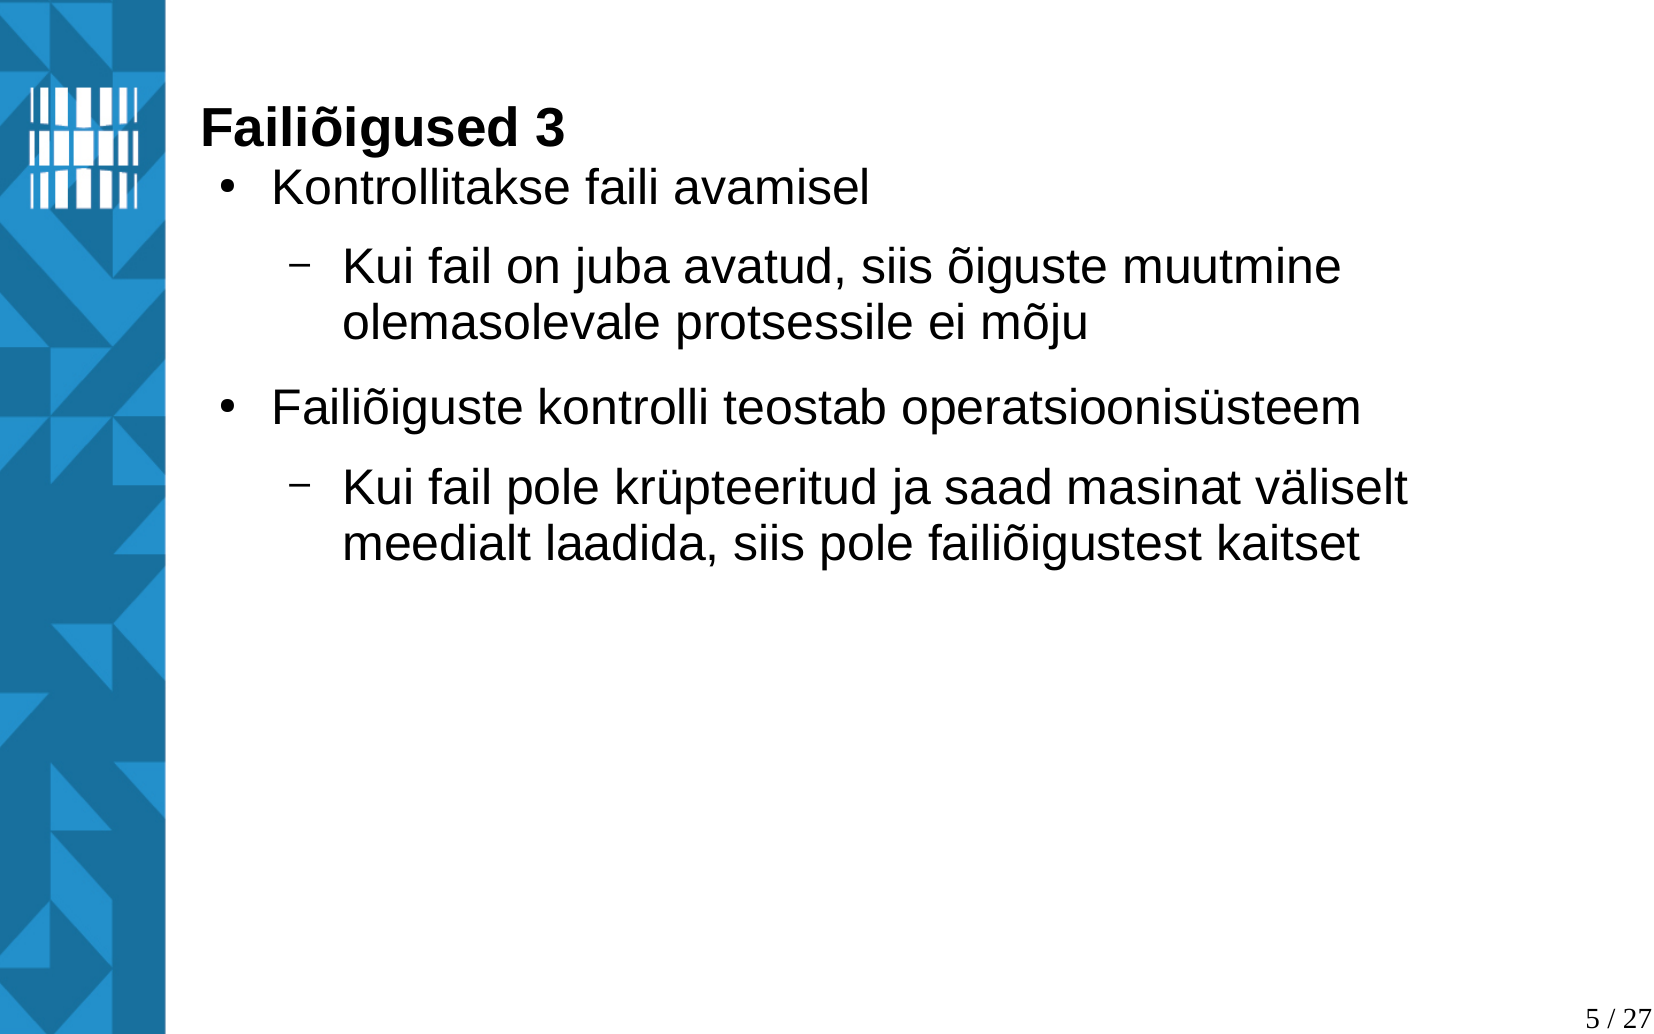

# Failiõigused 3
Kontrollitakse faili avamisel
Kui fail on juba avatud, siis õiguste muutmine olemasolevale protsessile ei mõju
Failiõiguste kontrolli teostab operatsioonisüsteem
Kui fail pole krüpteeritud ja saad masinat väliselt meedialt laadida, siis pole failiõigustest kaitset
5